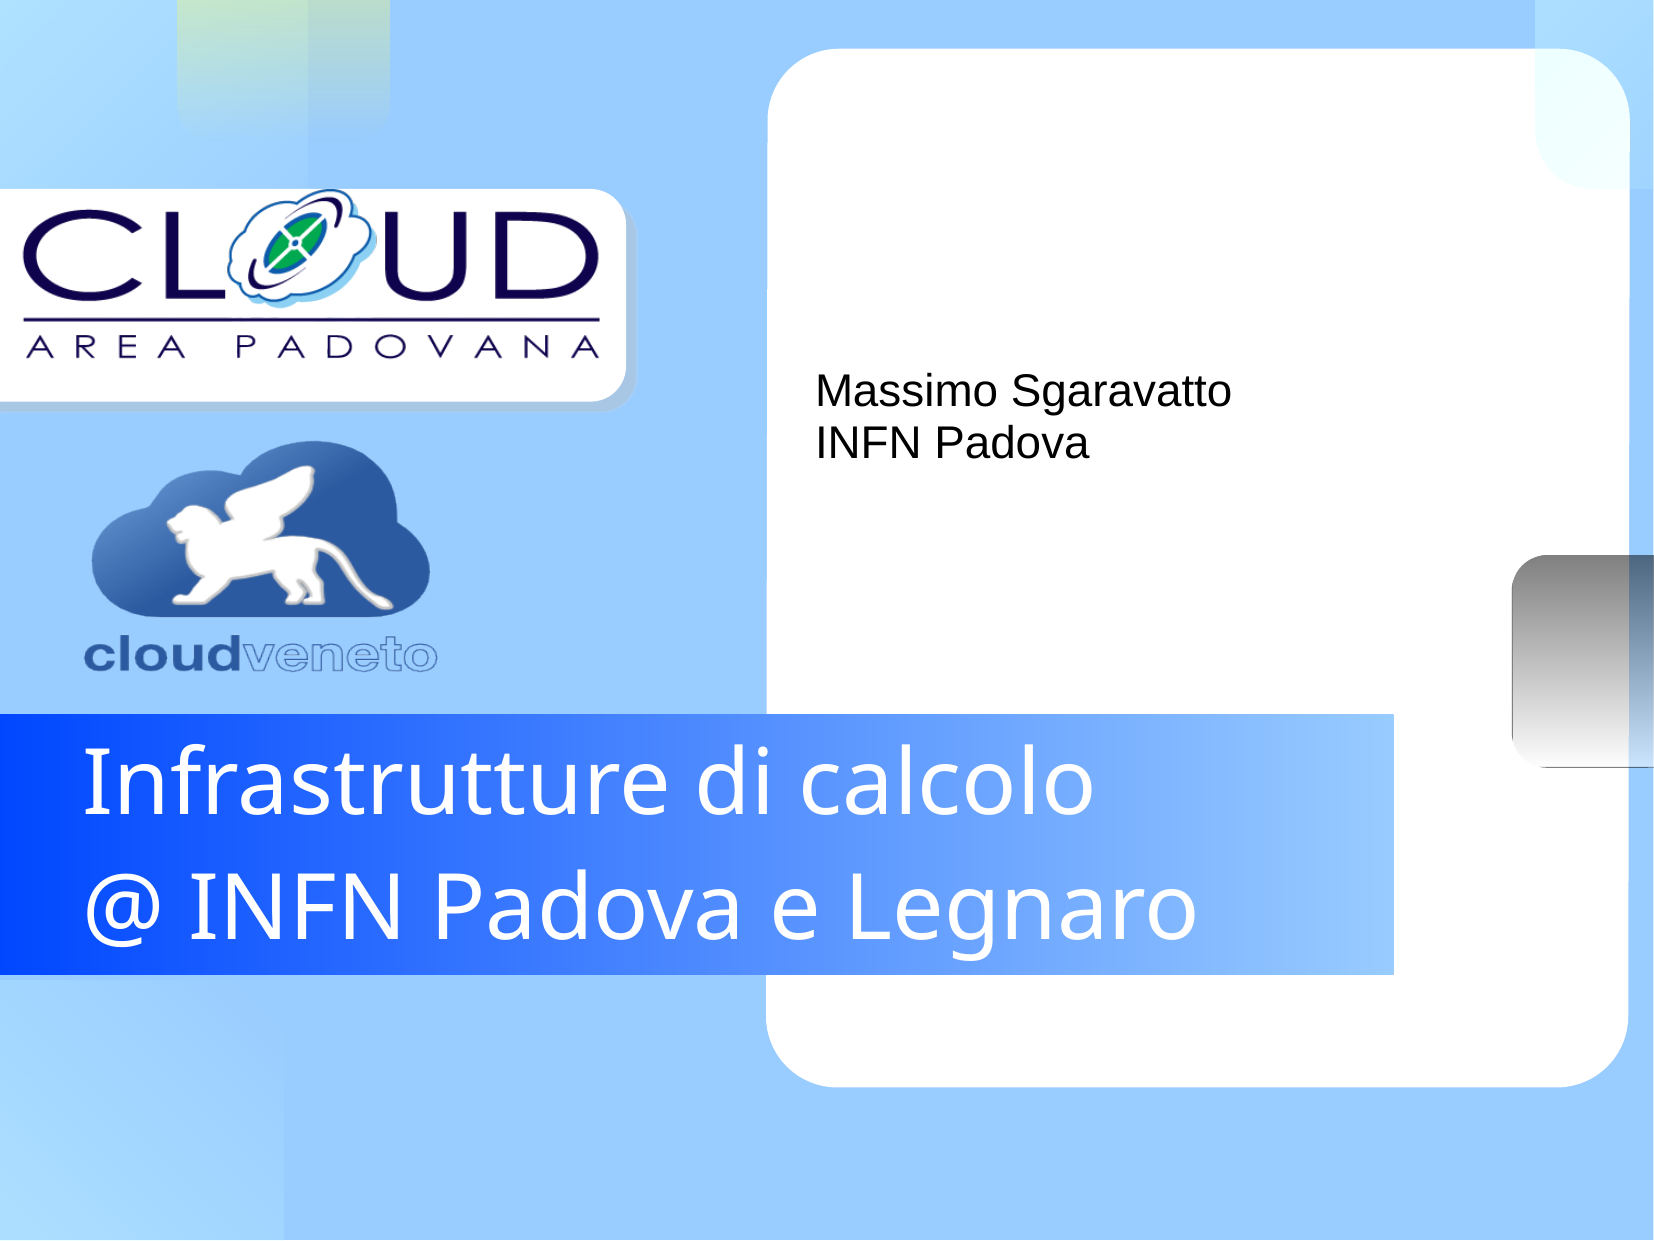

Massimo Sgaravatto
INFN Padova
# Infrastrutture di calcolo @ INFN Padova e Legnaro